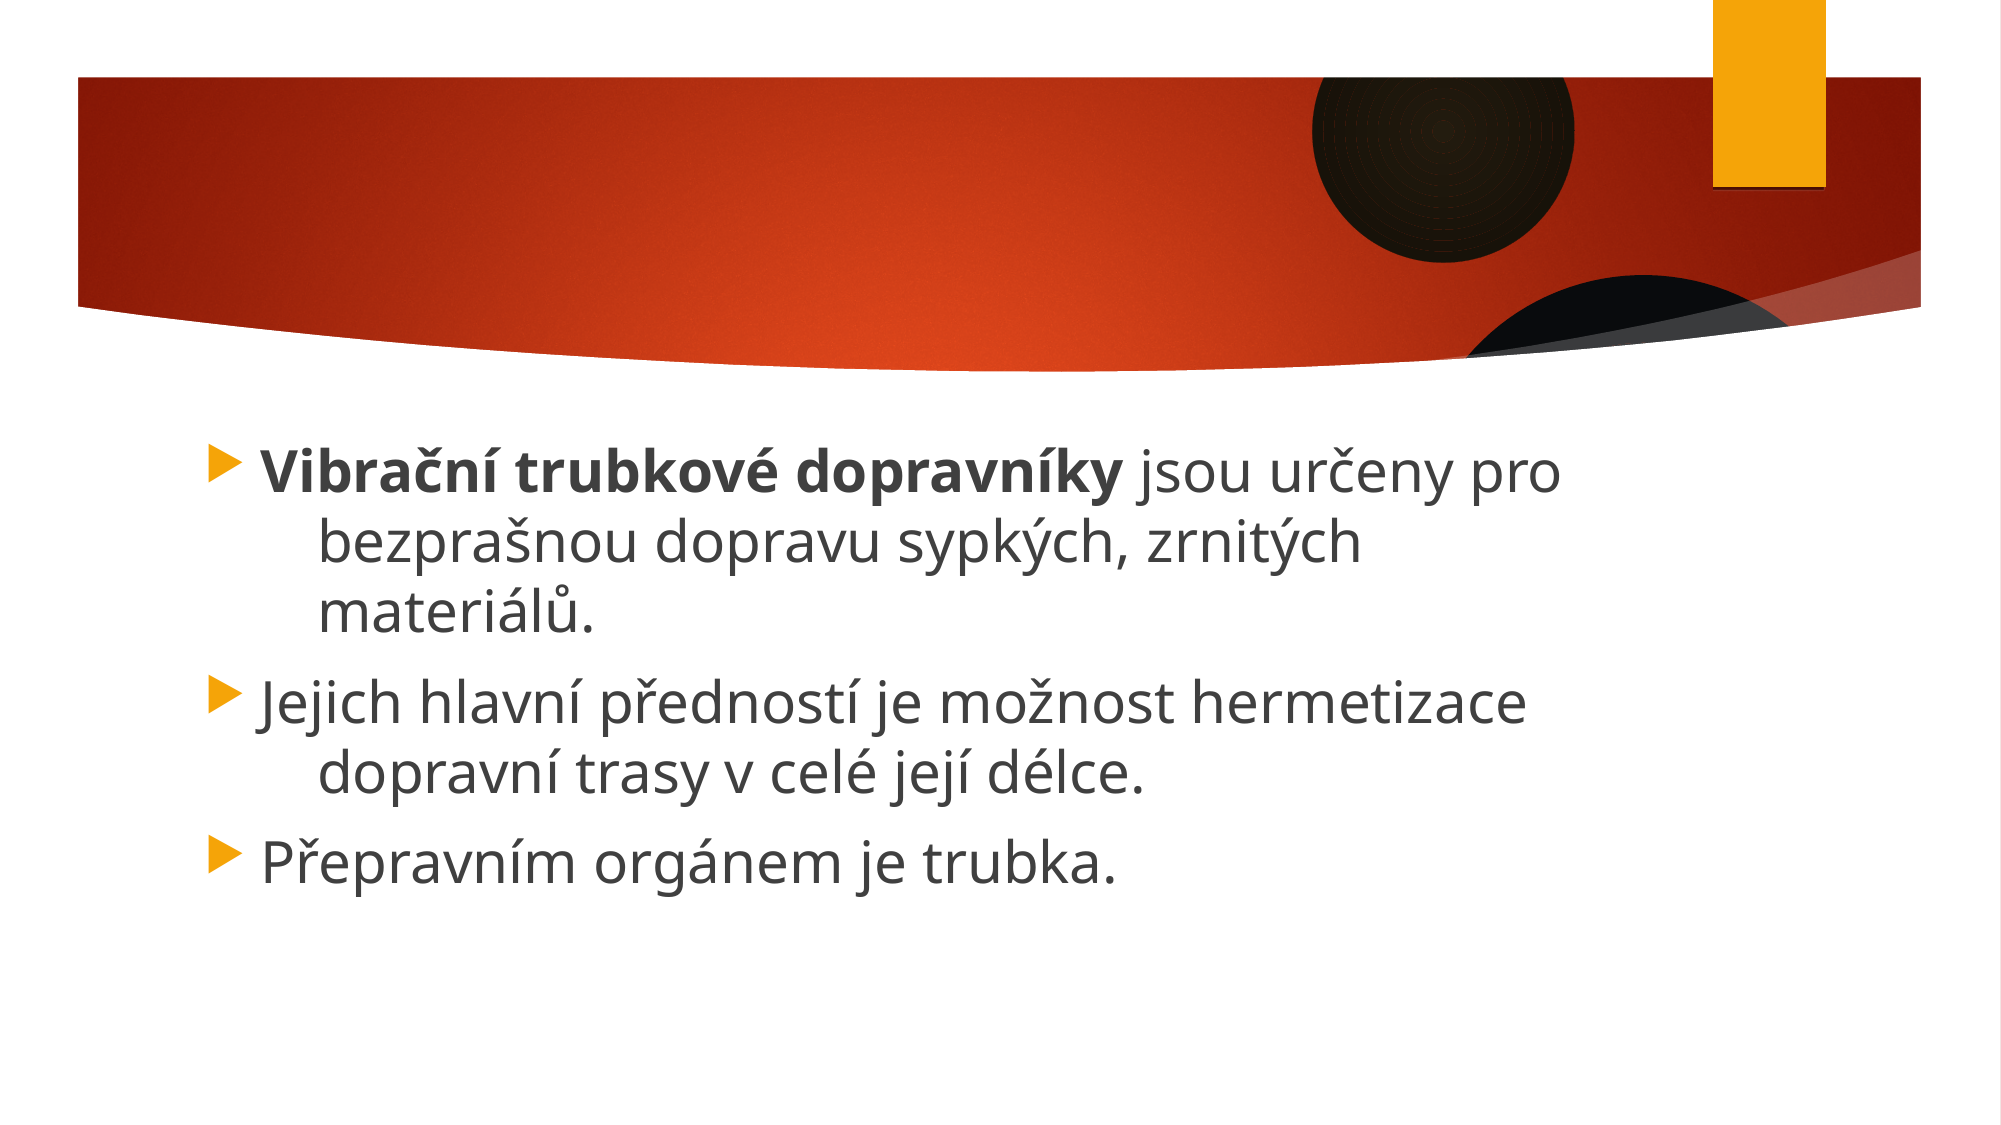

#
Vibrační trubkové dopravníky jsou určeny pro bezprašnou dopravu sypkých, zrnitých materiálů.
Jejich hlavní předností je možnost hermetizace dopravní trasy v celé její délce.
Přepravním orgánem je trubka.